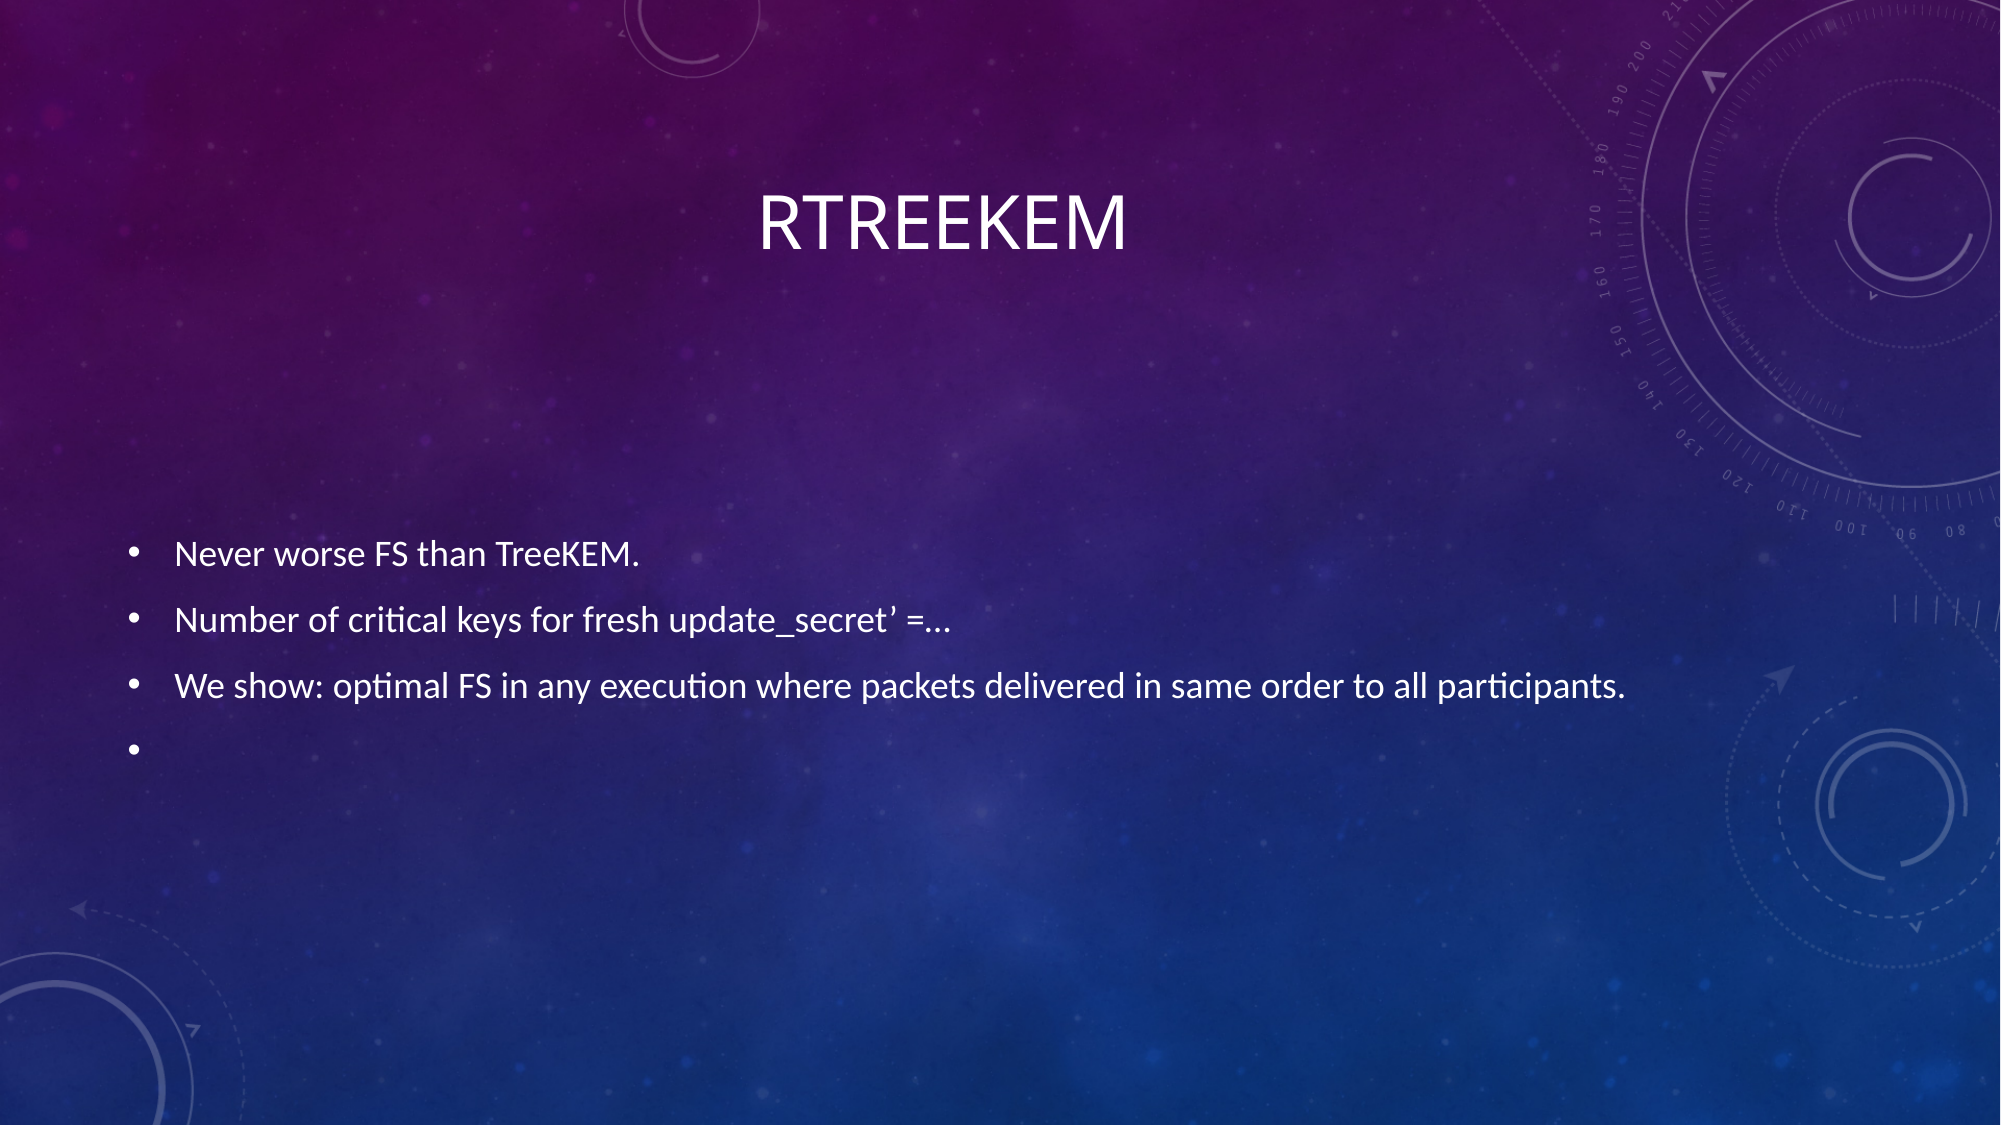

# RTreekem
Never worse FS than TreeKEM.
Number of critical keys for fresh update_secret’ =…
We show: optimal FS in any execution where packets delivered in same order to all participants.